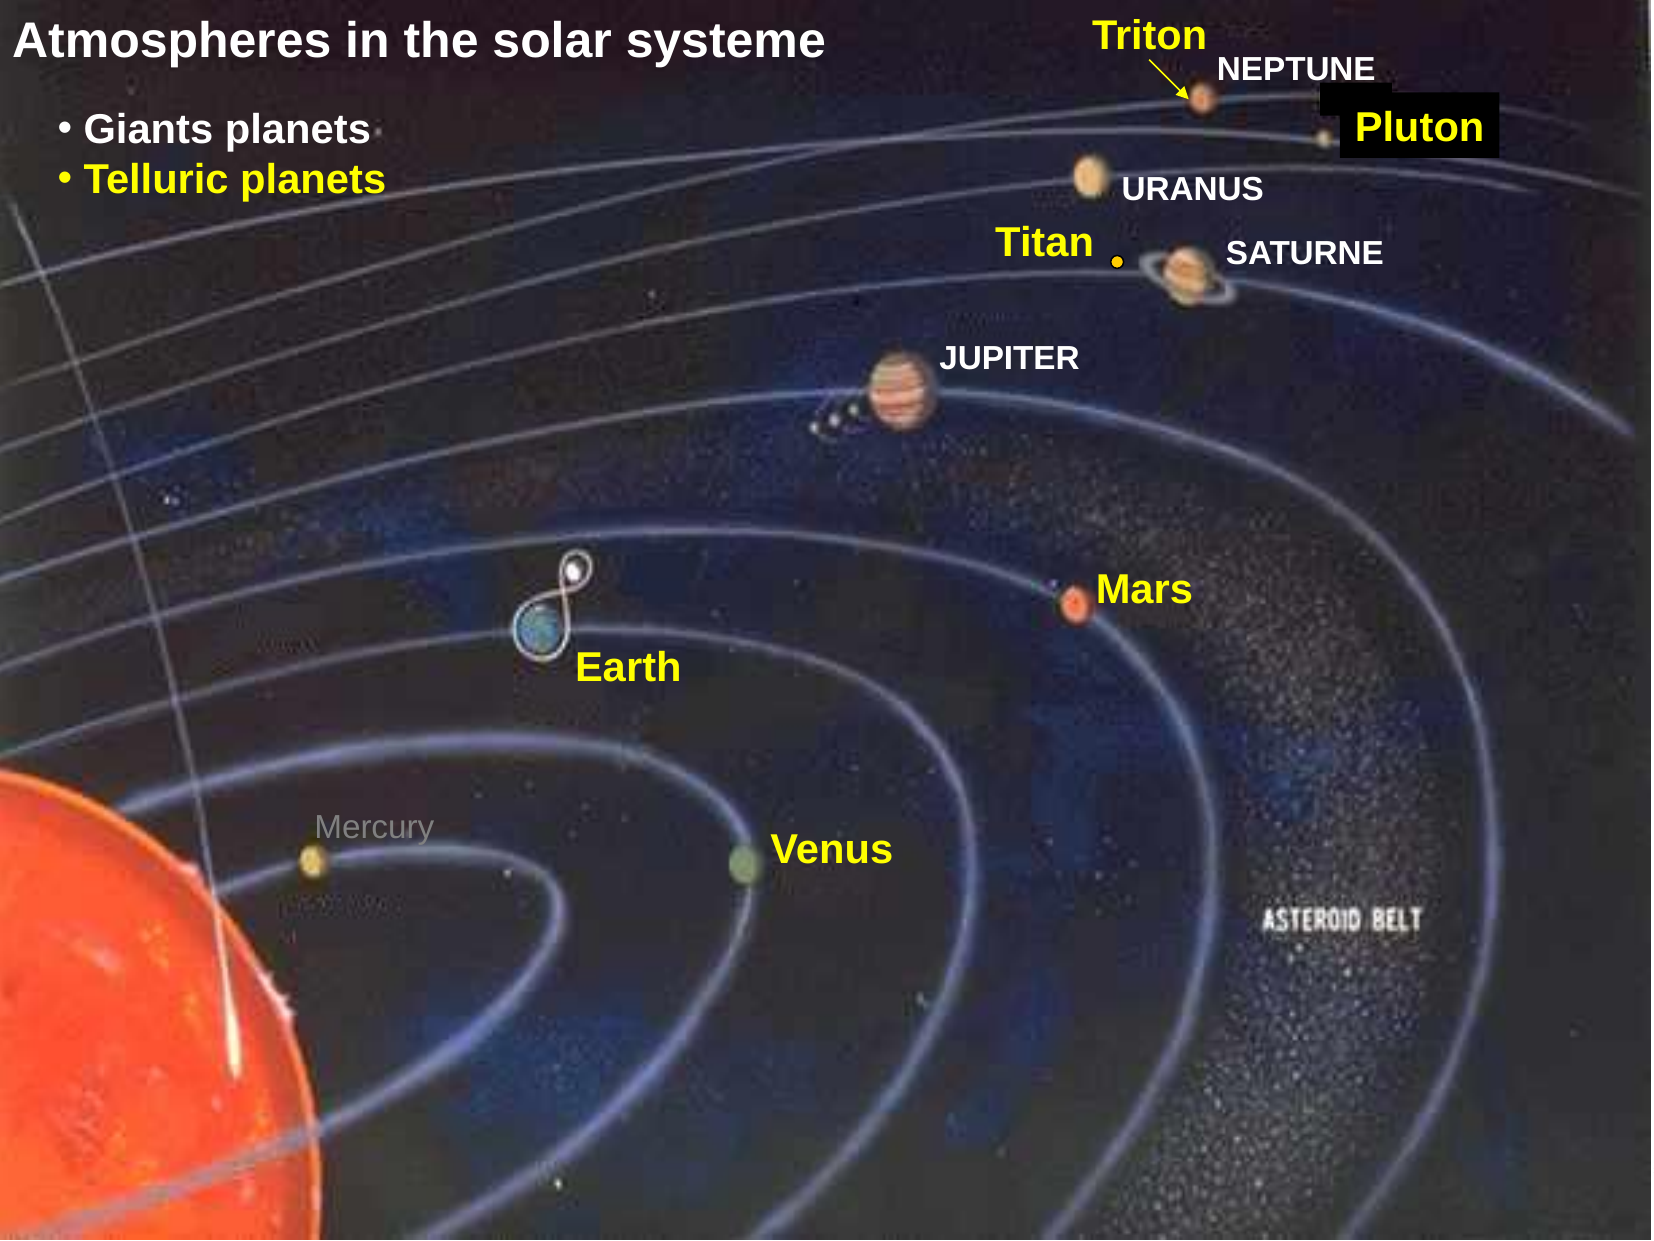

Atmospheres in the solar systeme
Triton
NEPTUNE
#
Pluton
 Giants planets
 Telluric planets
URANUS
Titan
SATURNE
JUPITER
Mars
Earth
Mercury
Venus